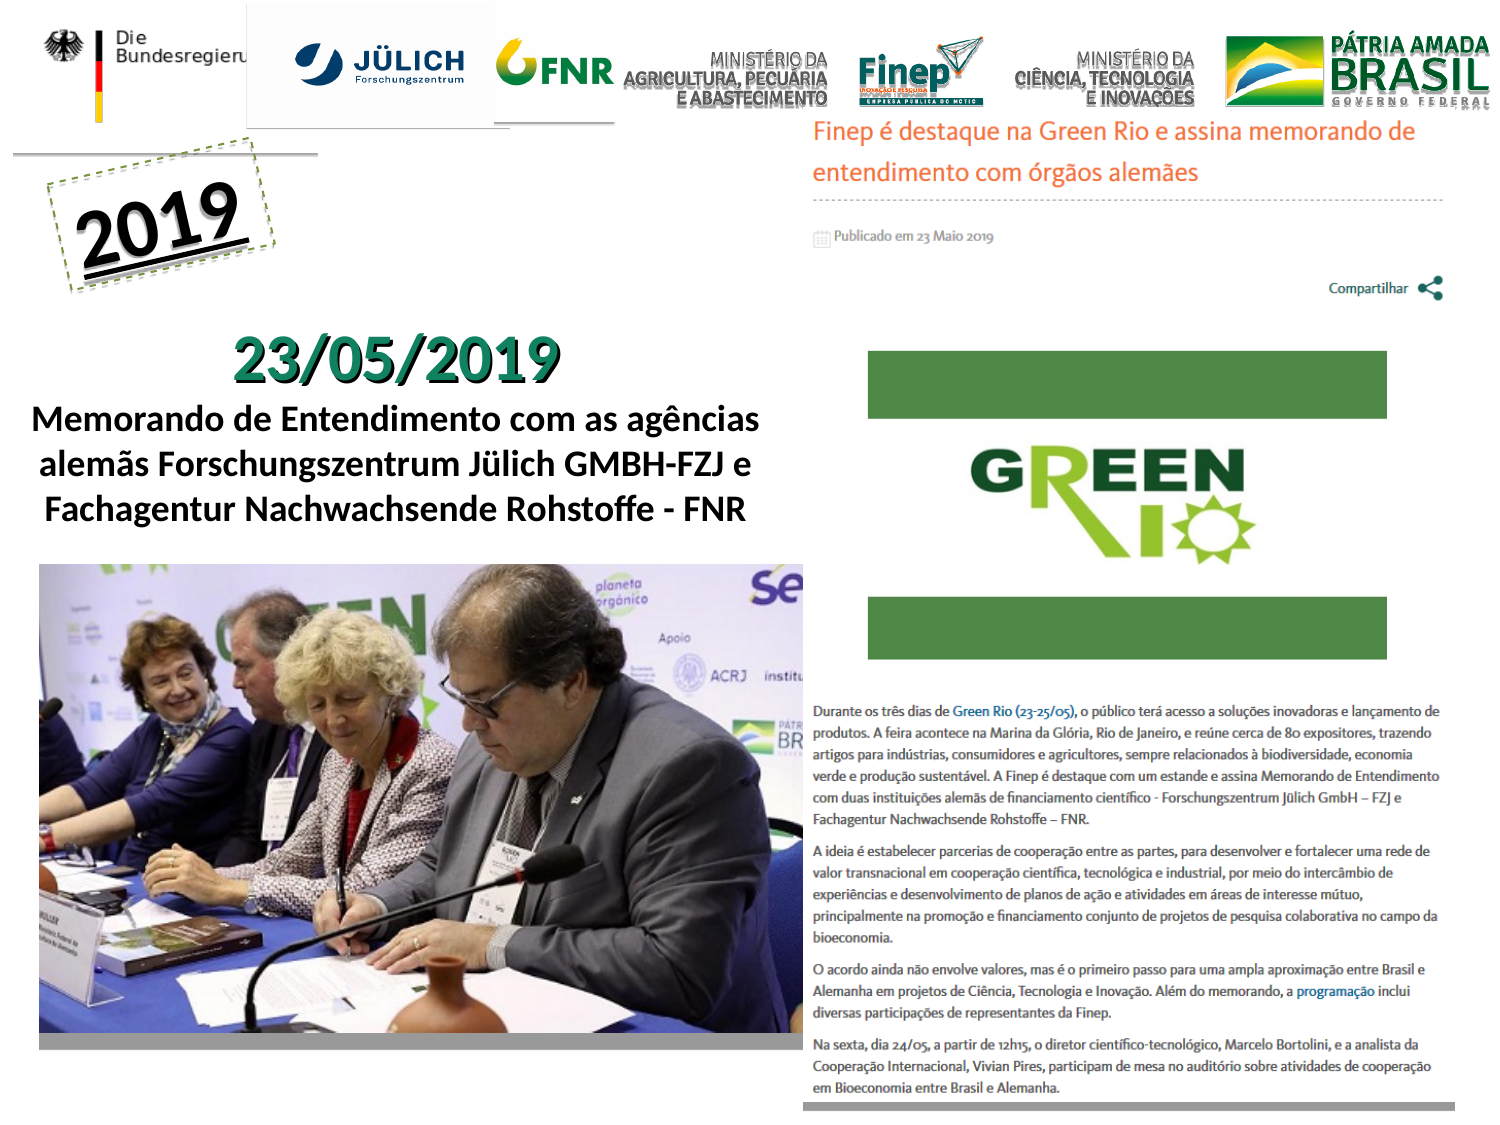

2019
23/05/2019
Memorando de Entendimento com as agências alemãs Forschungszentrum Jülich GMBH-FZJ e Fachagentur Nachwachsende Rohstoffe - FNR